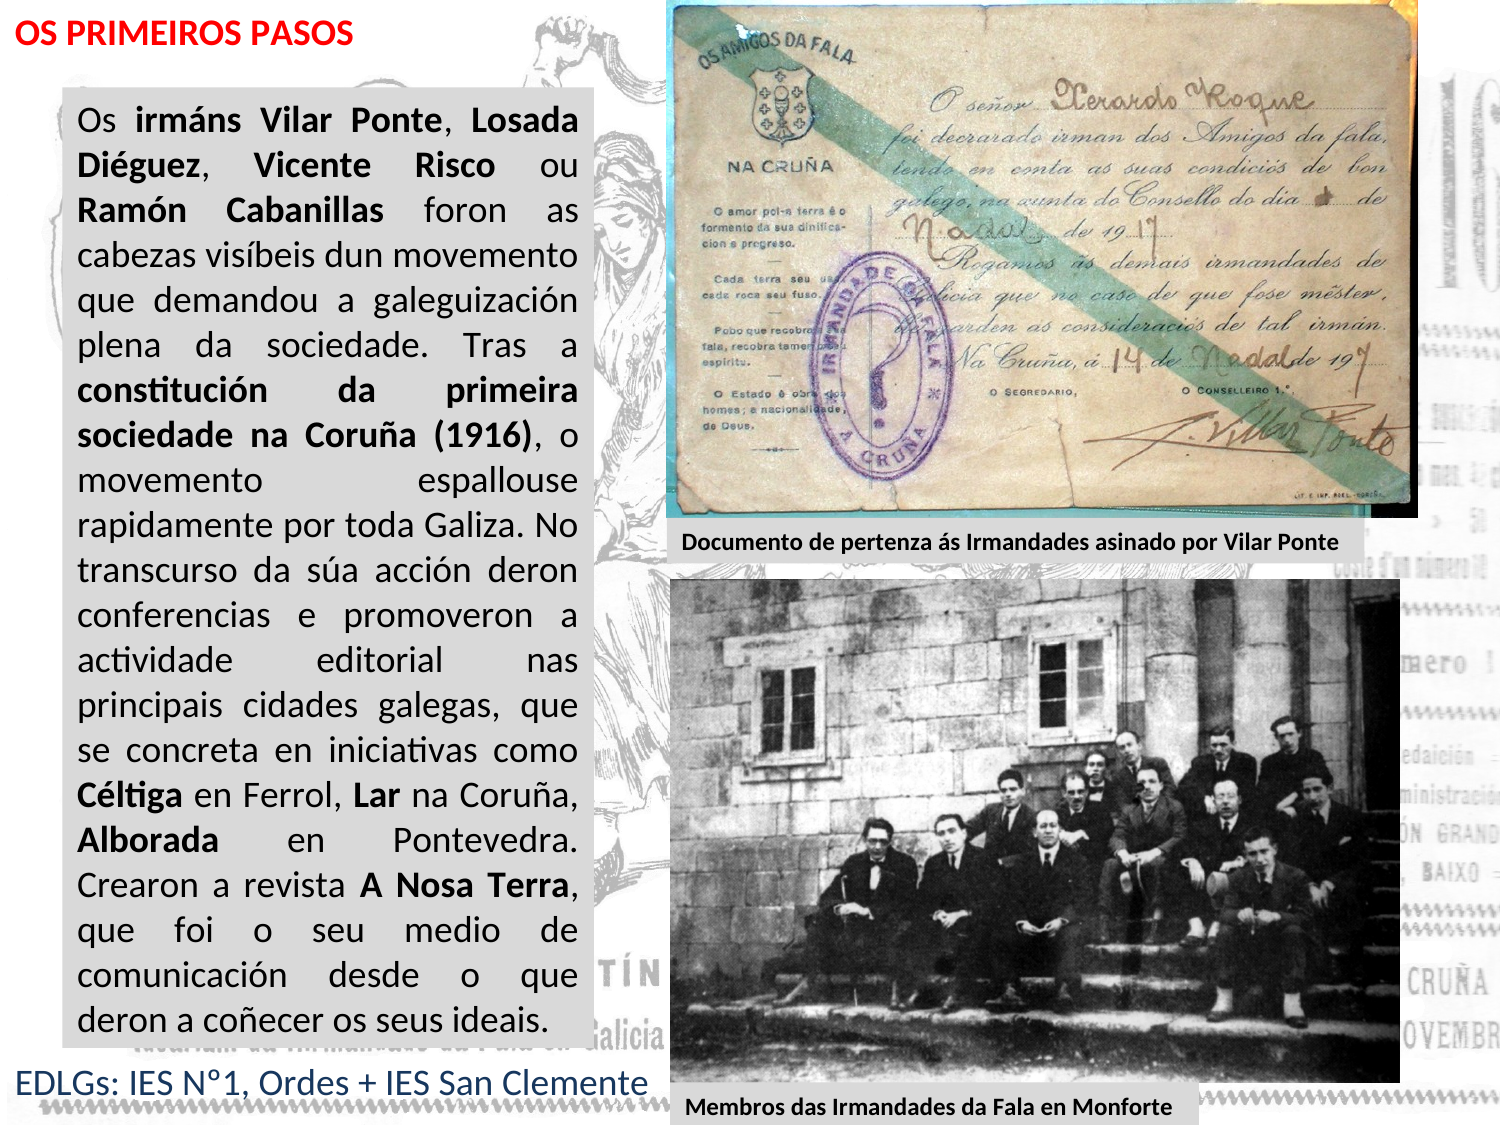

OS PRIMEIROS PASOS
Os irmáns Vilar Ponte, Losada Diéguez, Vicente Risco ou Ramón Cabanillas foron as cabezas visíbeis dun movemento que demandou a galeguización plena da sociedade. Tras a constitución da primeira sociedade na Coruña (1916), o movemento espallouse rapidamente por toda Galiza. No transcurso da súa acción deron conferencias e promoveron a actividade editorial nas principais cidades galegas, que se concreta en iniciativas como Céltiga en Ferrol, Lar na Coruña, Alborada en Pontevedra. Crearon a revista A Nosa Terra, que foi o seu medio de comunicación desde o que deron a coñecer os seus ideais.
Documento de pertenza ás Irmandades asinado por Vilar Ponte
EDLGs: IES Nº1, Ordes + IES San Clemente
Membros das Irmandades da Fala en Monforte